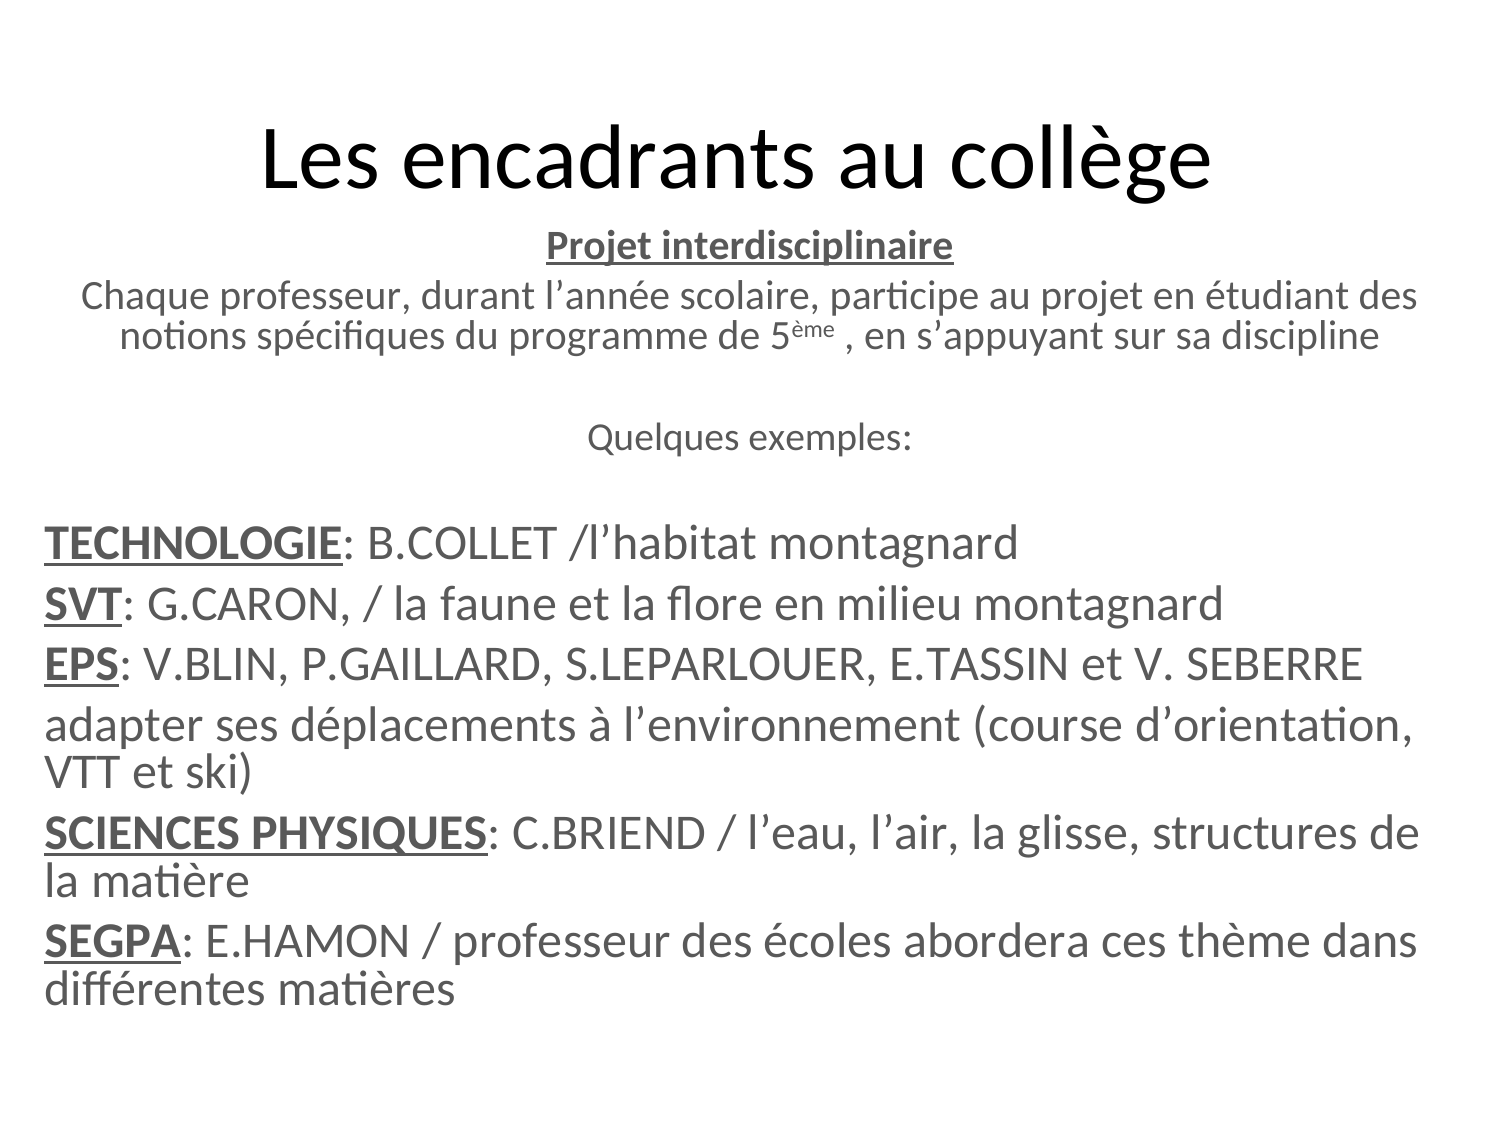

Les encadrants au collège
Projet interdisciplinaire
Chaque professeur, durant l’année scolaire, participe au projet en étudiant des notions spécifiques du programme de 5ème , en s’appuyant sur sa discipline
Quelques exemples:
TECHNOLOGIE: B.COLLET /l’habitat montagnard
SVT: G.CARON, / la faune et la flore en milieu montagnard
EPS: V.BLIN, P.GAILLARD, S.LEPARLOUER, E.TASSIN et V. SEBERRE
adapter ses déplacements à l’environnement (course d’orientation, VTT et ski)
SCIENCES PHYSIQUES: C.BRIEND / l’eau, l’air, la glisse, structures de la matière
SEGPA: E.HAMON / professeur des écoles abordera ces thème dans différentes matières